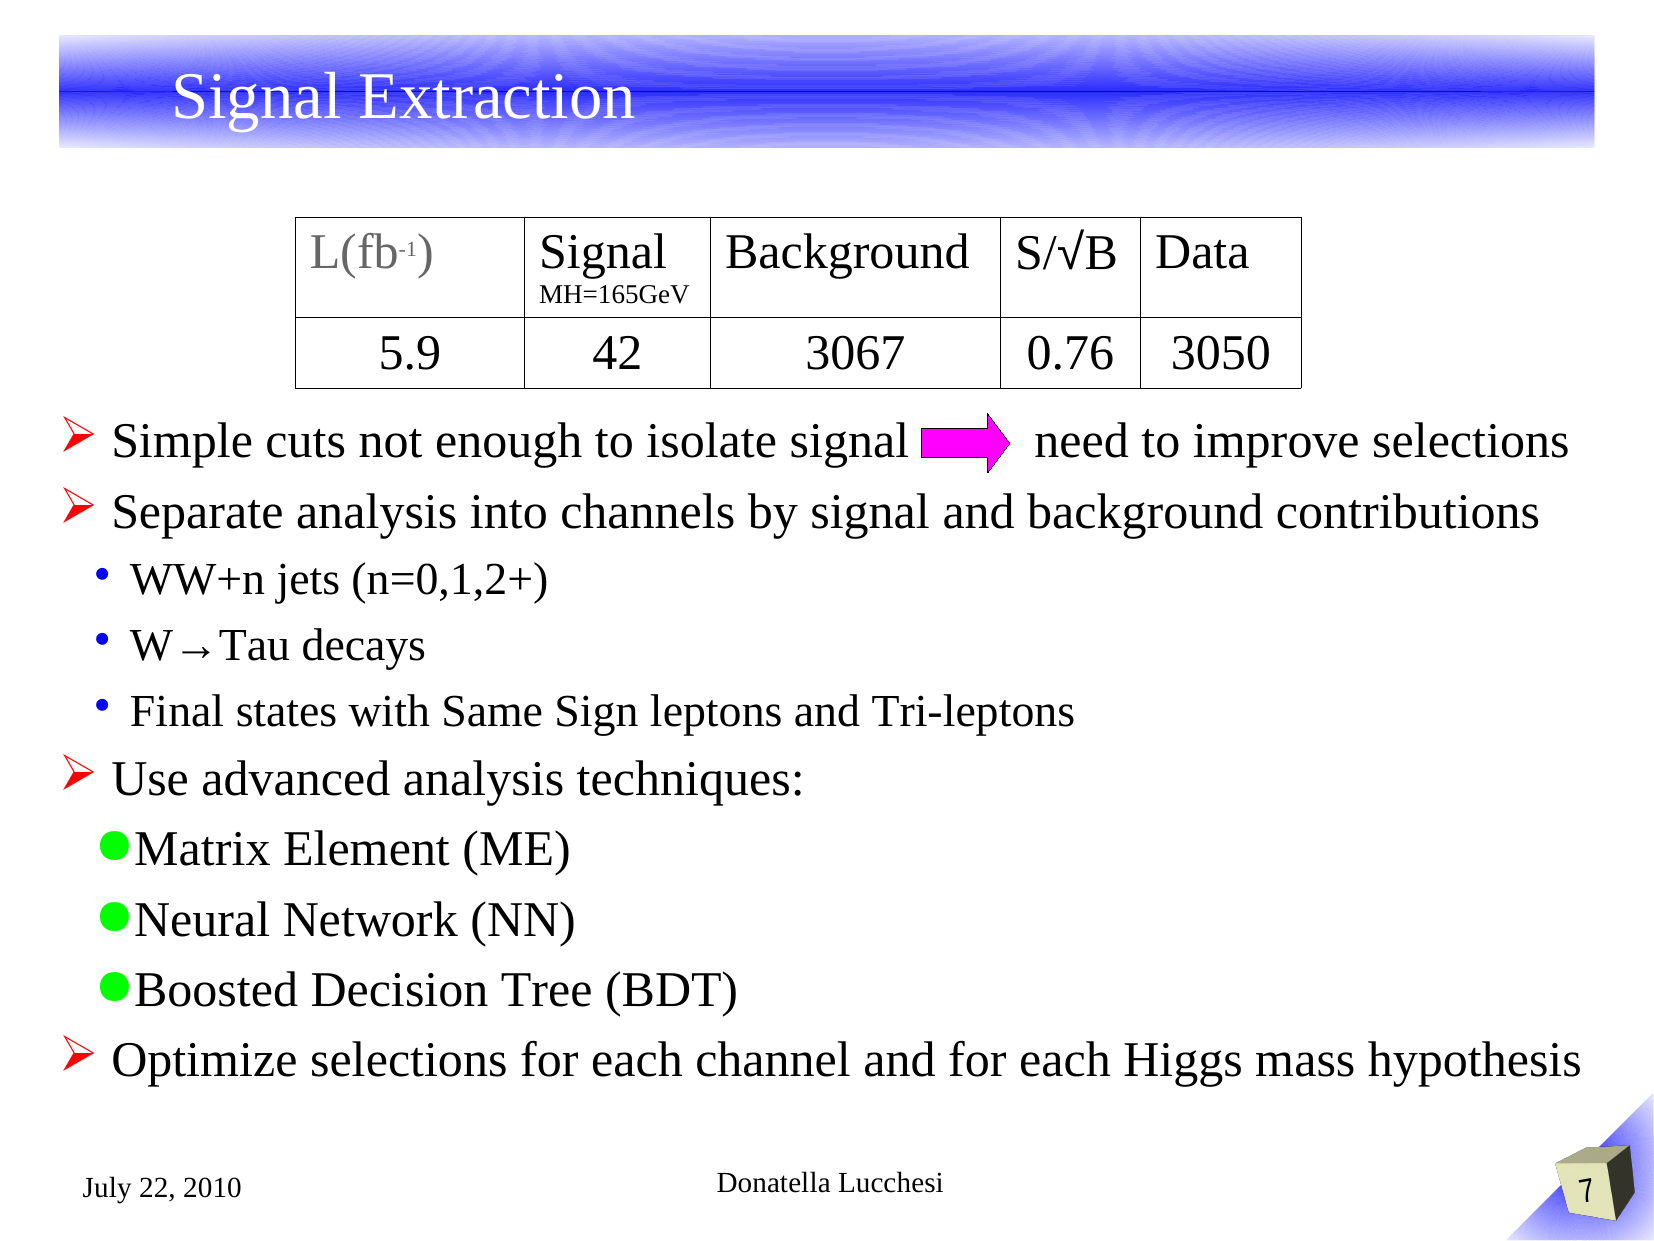

Signal Extraction
| L(fb-1) | Signal MH=165GeV | Background | S/√B | Data |
| --- | --- | --- | --- | --- |
| 5.9 | 42 | 3067 | 0.76 | 3050 |
 Simple cuts not enough to isolate signal need to improve selections
 Separate analysis into channels by signal and background contributions
WW+n jets (n=0,1,2+)
W→Tau decays
Final states with Same Sign leptons and Tri-leptons
 Use advanced analysis techniques:
Matrix Element (ME)
Neural Network (NN)
Boosted Decision Tree (BDT)
 Optimize selections for each channel and for each Higgs mass hypothesis
Donatella Lucchesi
July 22, 2010